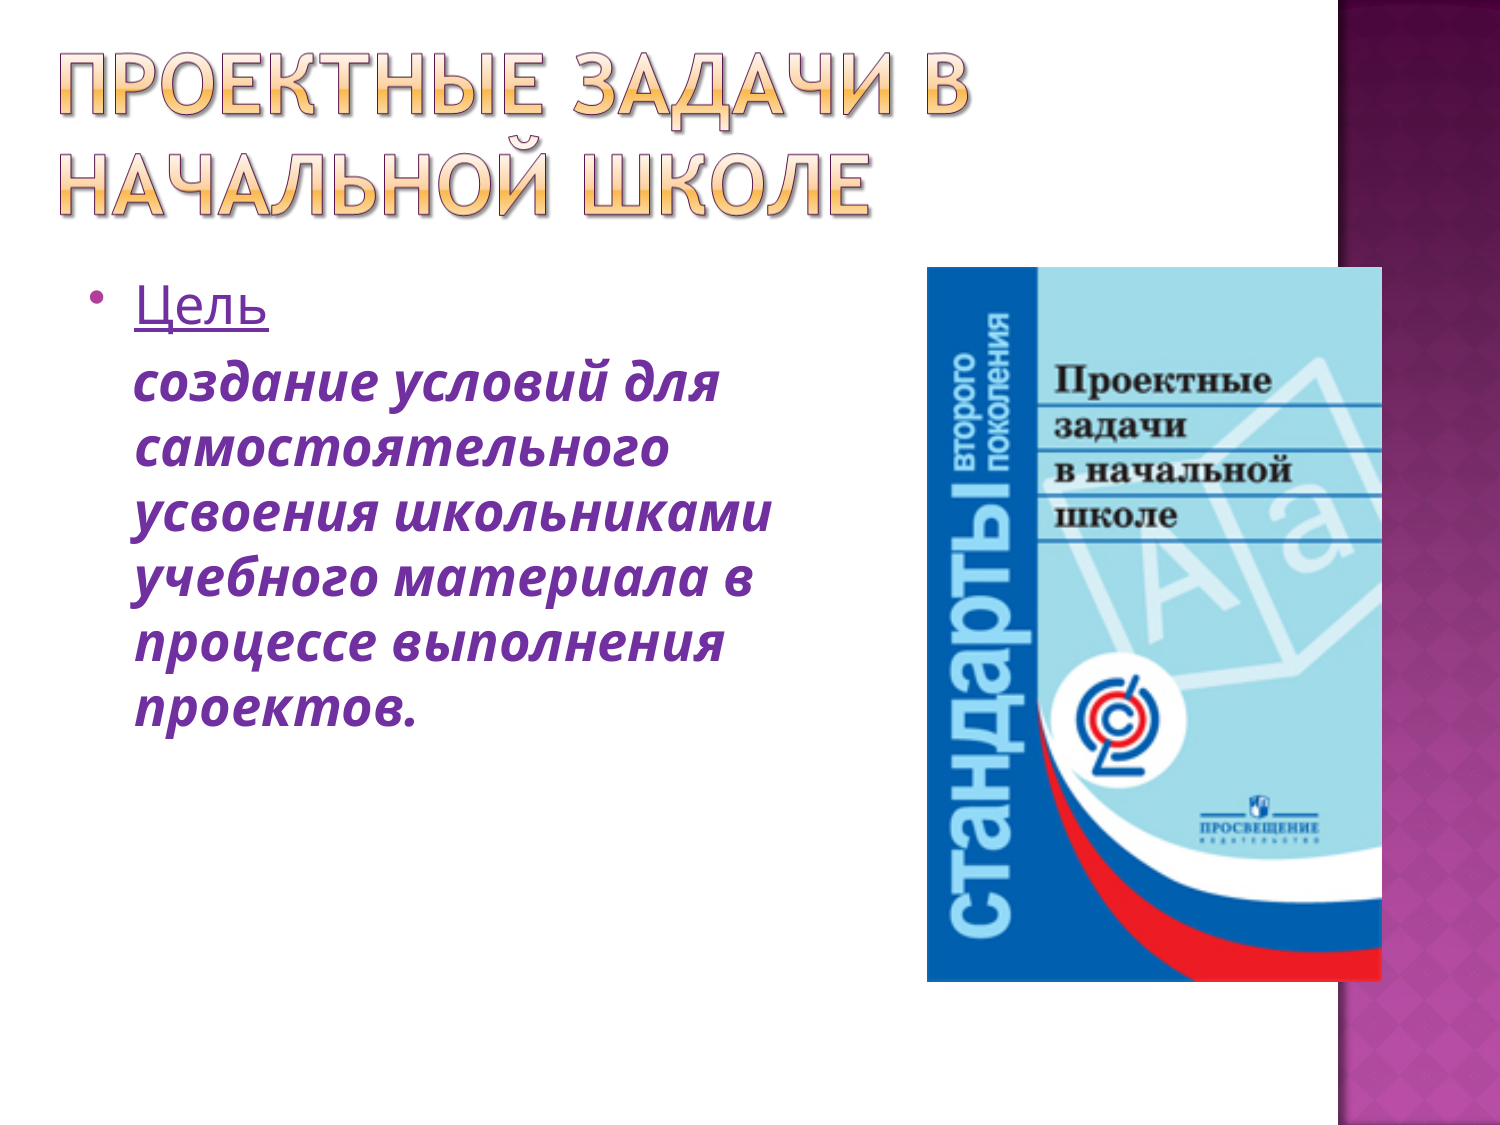

Цель
 создание условий для самостоятельного усвоения школьниками учебного материала в процессе выполнения проектов.